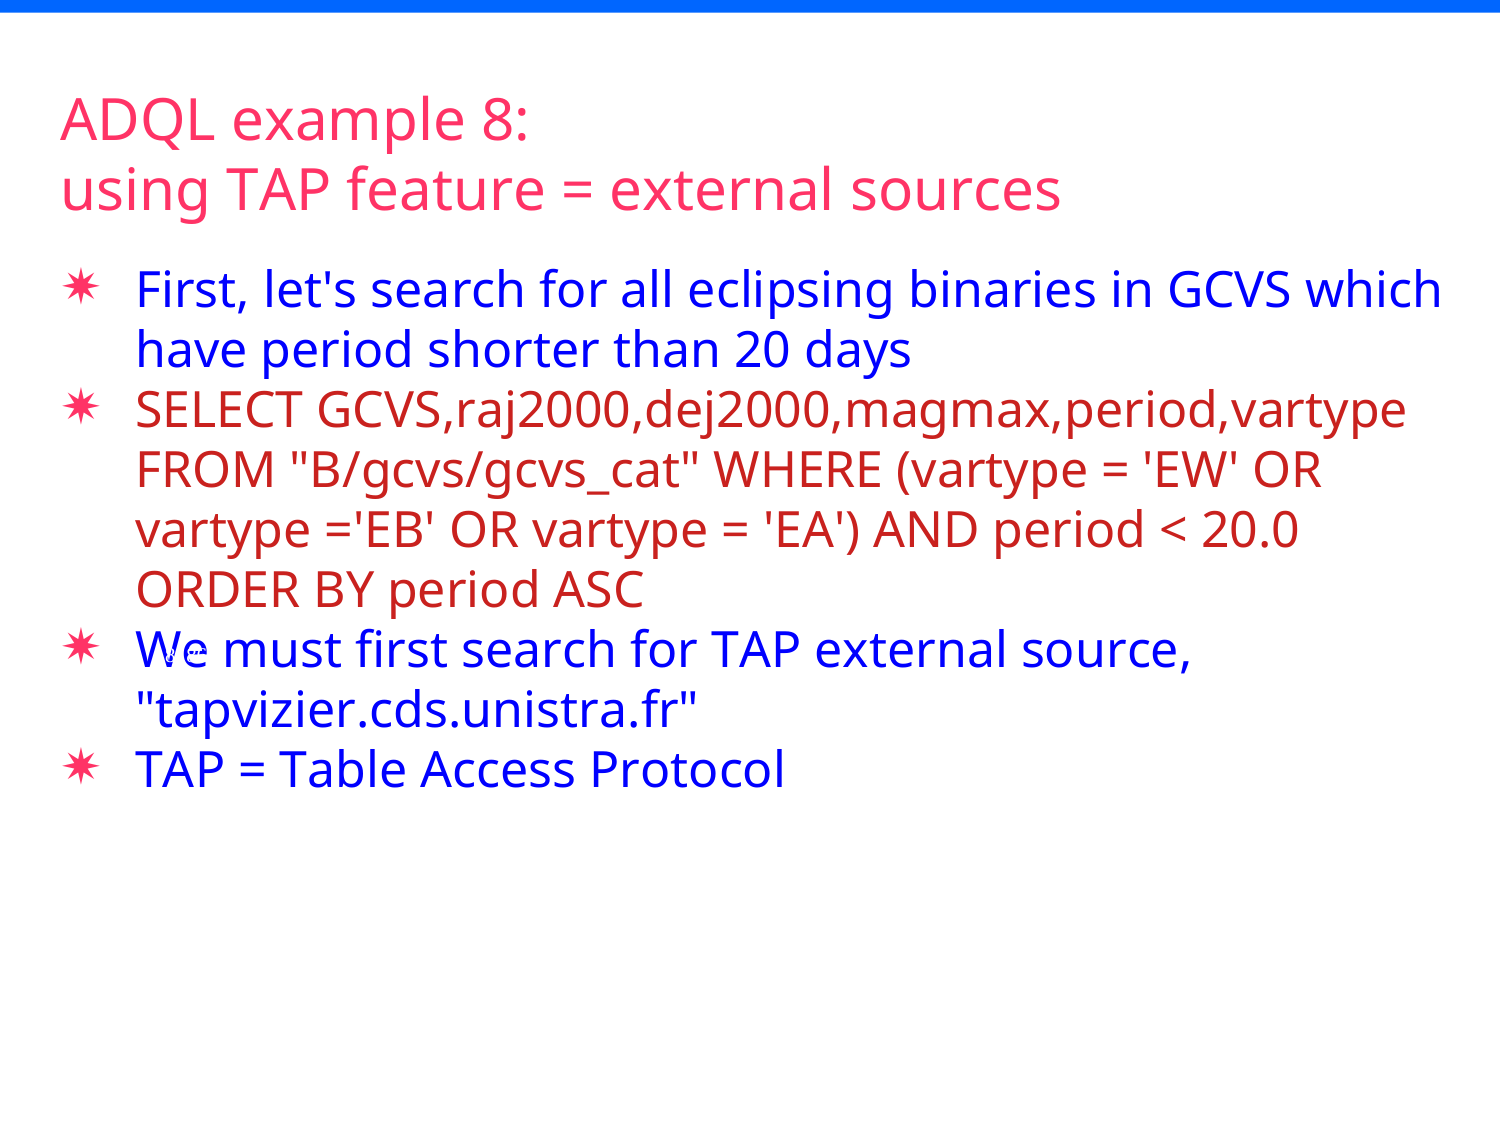

ADQL example 8:
using TAP feature = external sources
First, let's search for all eclipsing binaries in GCVS which have period shorter than 20 days
SELECT GCVS,raj2000,dej2000,magmax,period,vartype FROM "B/gcvs/gcvs_cat" WHERE (vartype = 'EW' OR vartype ='EB' OR vartype = 'EA') AND period < 20.0 ORDER BY period ASC
We must first search for TAP external source, "tapvizier.cds.unistra.fr"
TAP = Table Access Protocol
81867
31